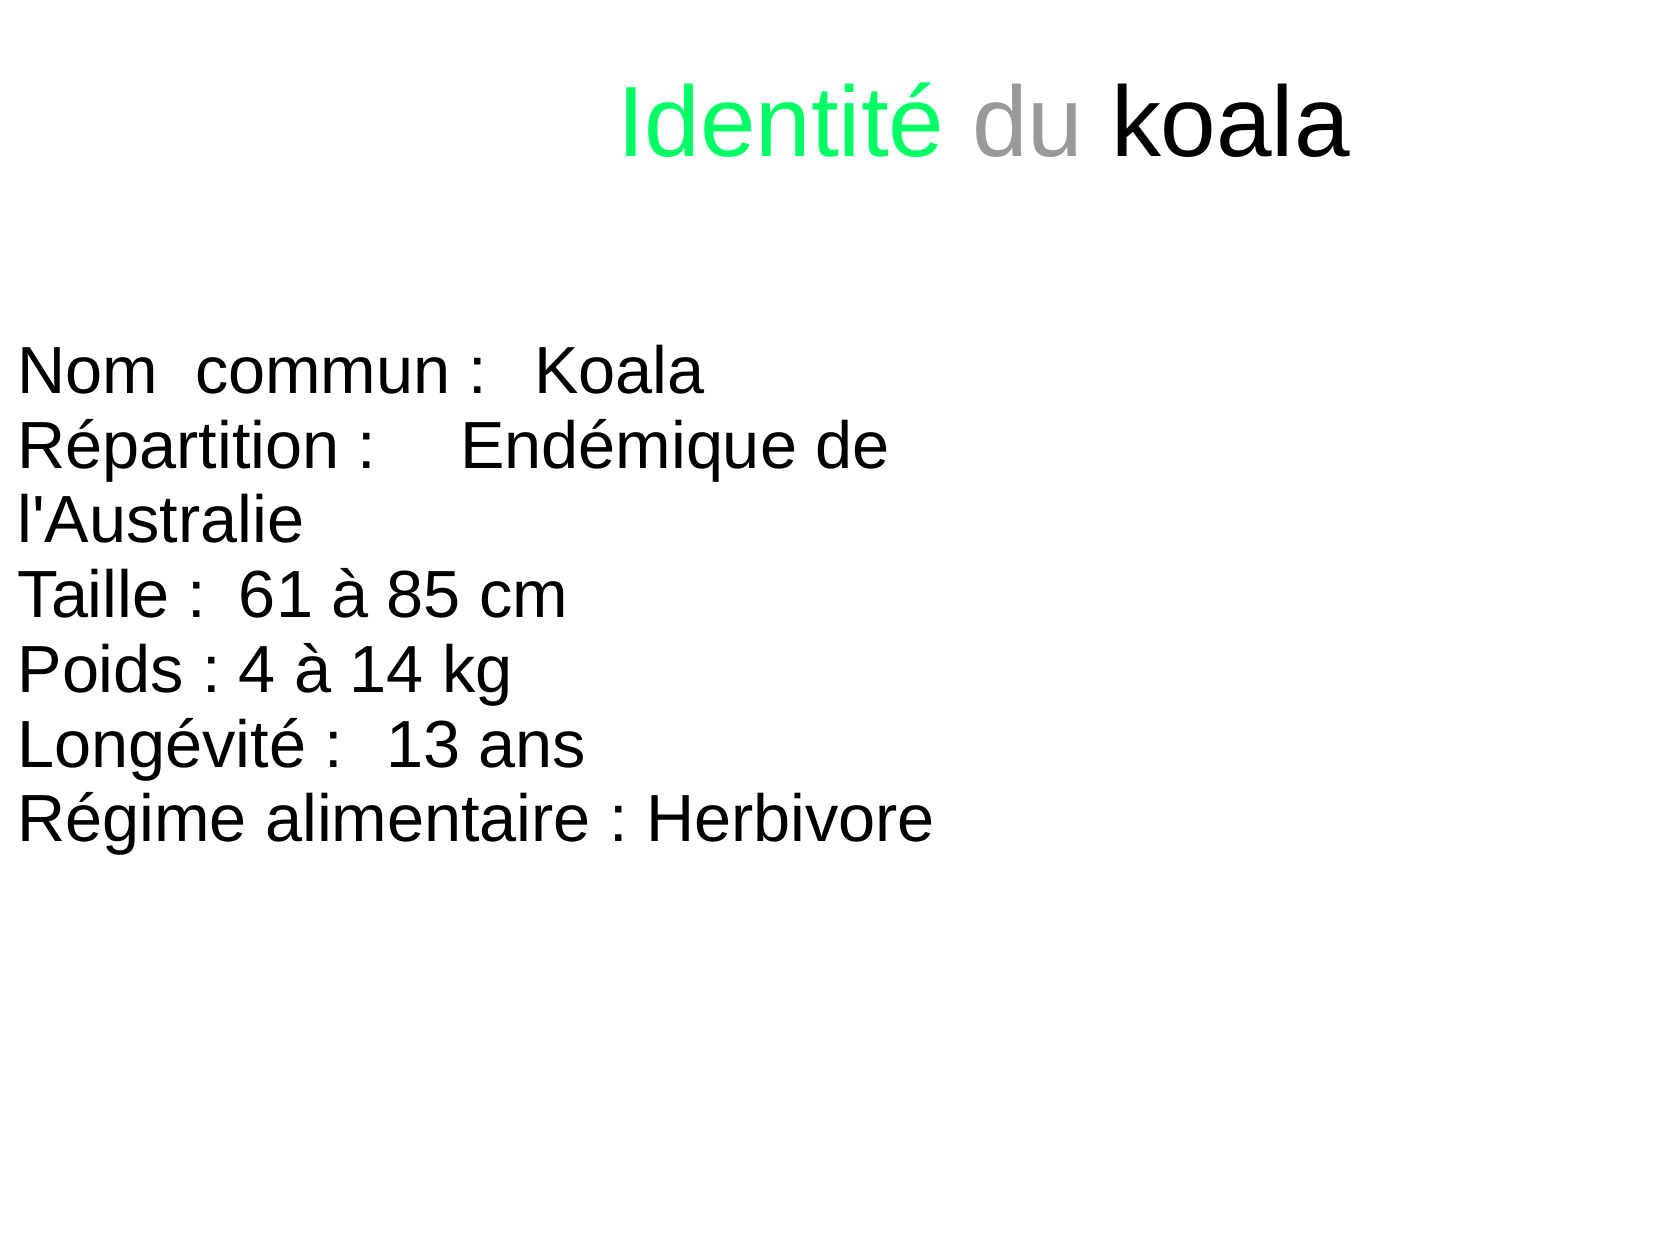

Identité du koala
Nom commun :	Koala
Répartition : 	Endémique de l'Australie
Taille :	61 à 85 cm
Poids :	4 à 14 kg
Longévité : 	13 ans
Régime alimentaire : Herbivore